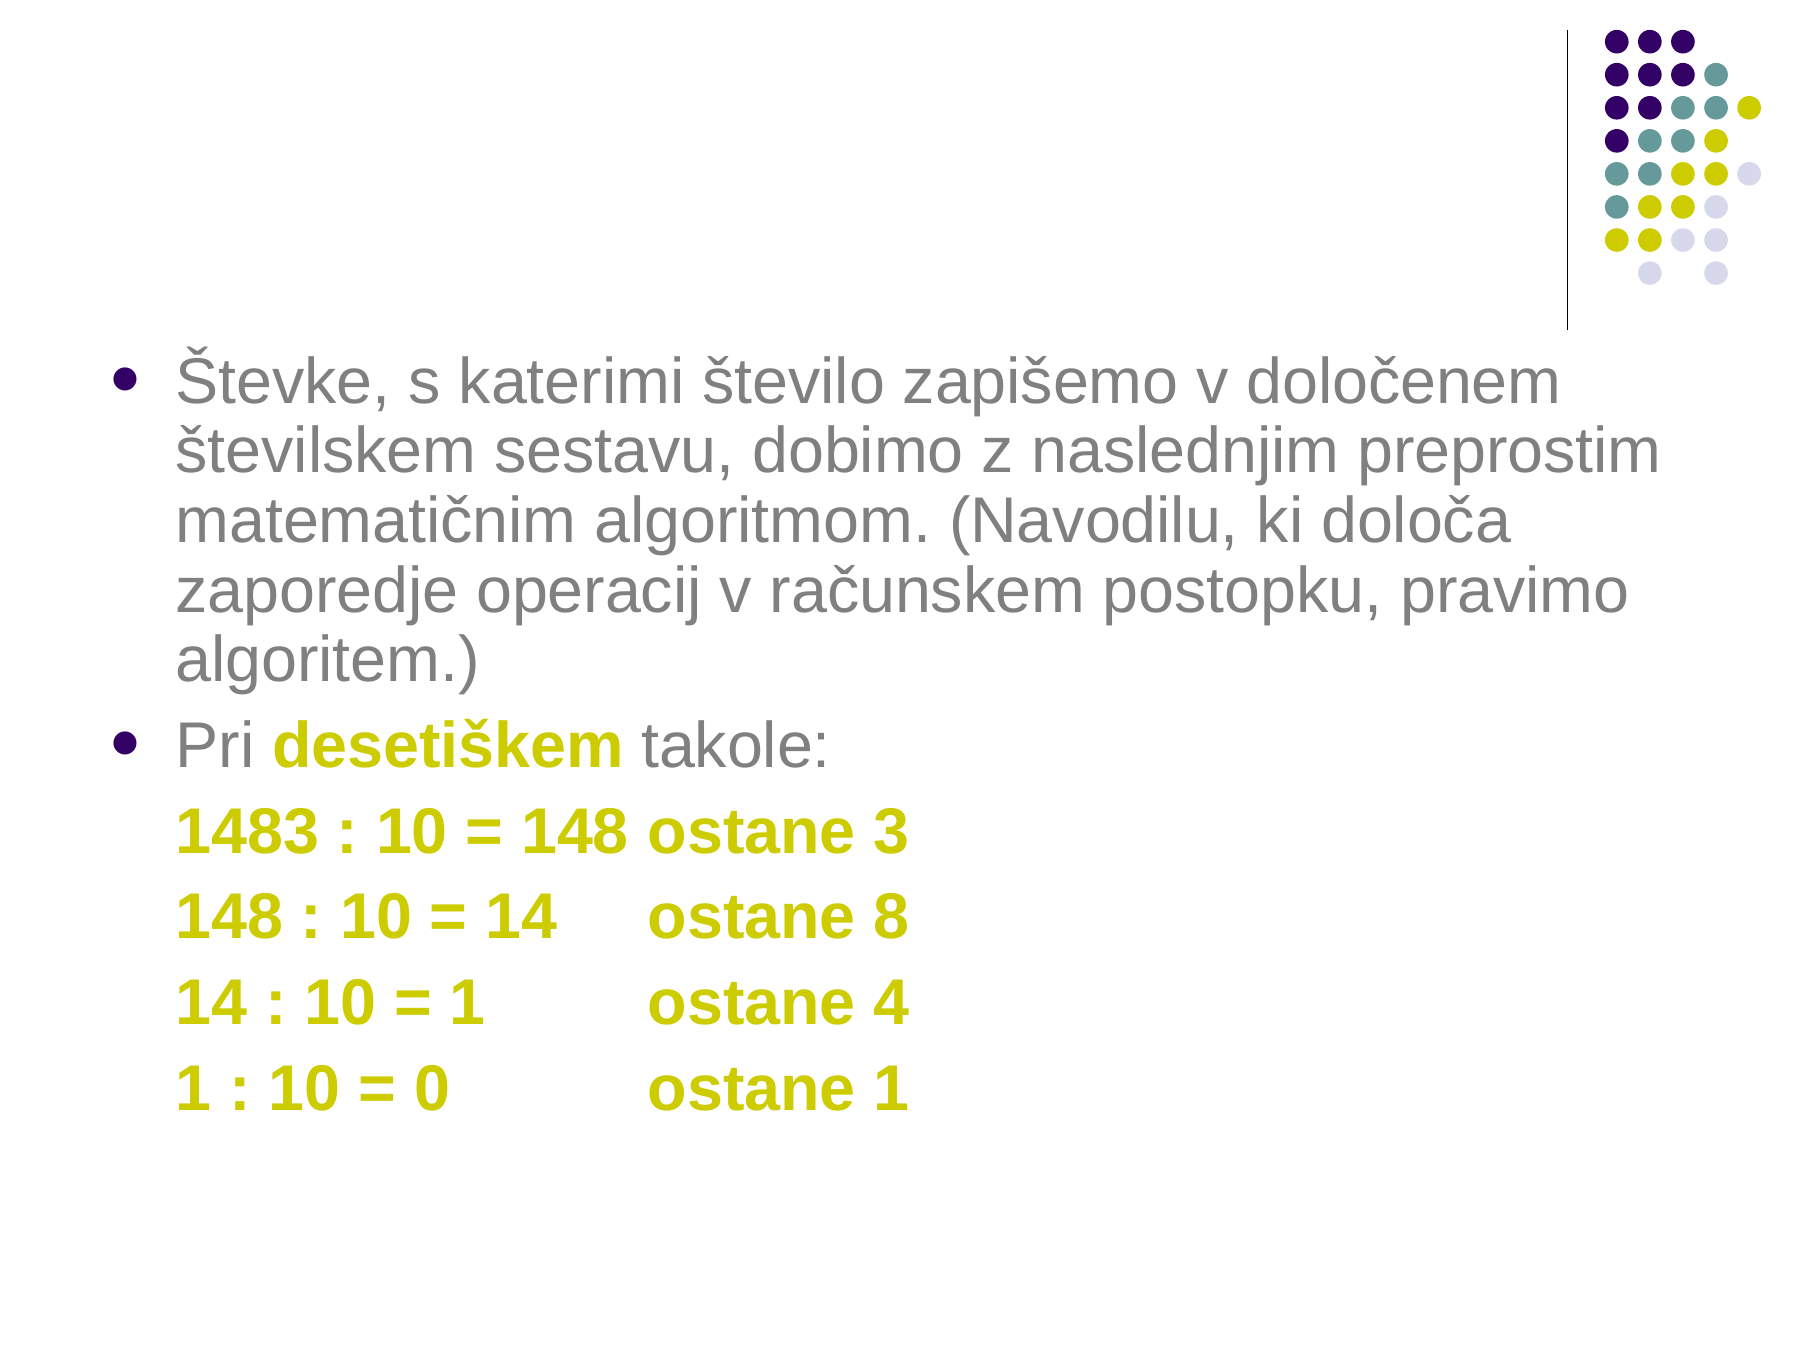

# Števke, s katerimi število zapišemo v določenem številskem sestavu, dobimo z naslednjim preprostim matematičnim algoritmom. (Navodilu, ki določa zaporedje operacij v računskem postopku, pravimo algoritem.)
Pri desetiškem takole:
	1483 : 10 = 148	ostane 3
	148 : 10 = 14	ostane 8
	14 : 10 = 1	ostane 4
	1 : 10 = 0		ostane 1